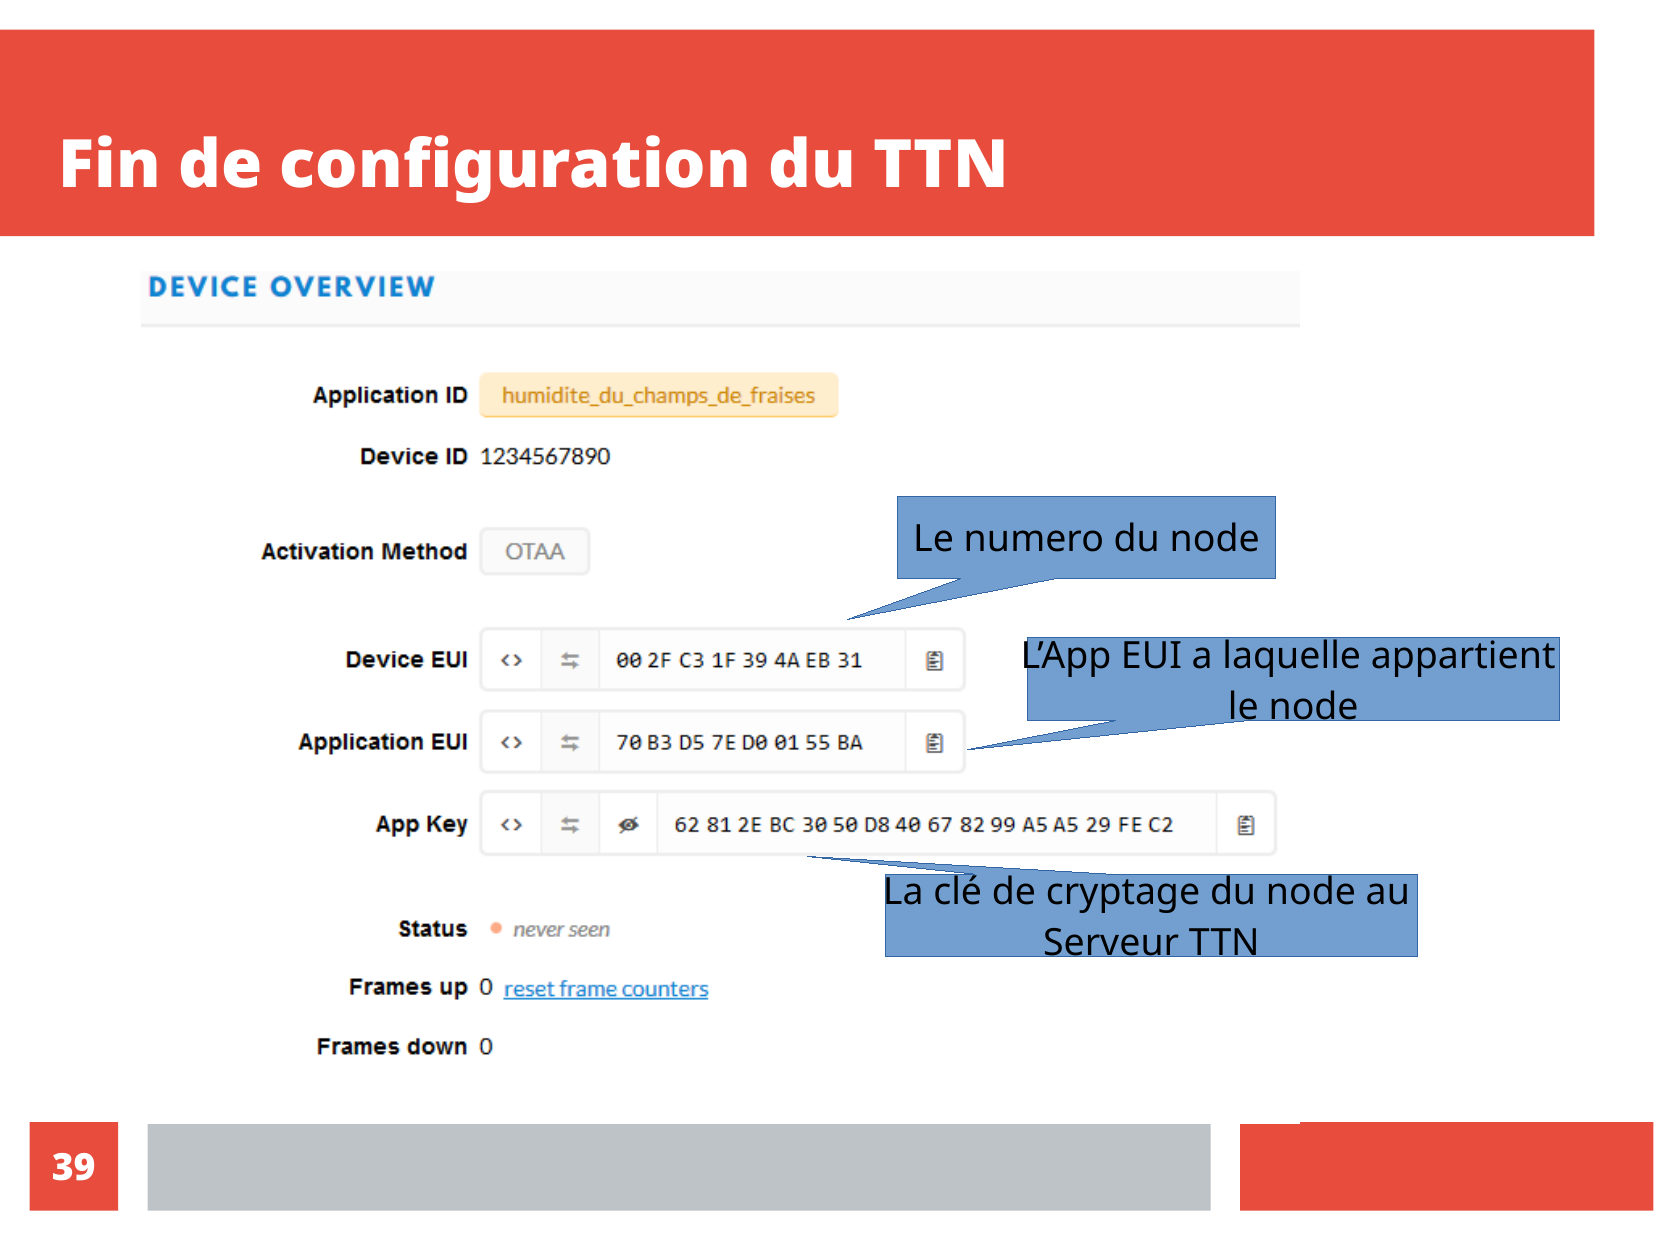

# Fin de configuration du TTN
Le numero du node
L’App EUI a laquelle appartient
le node
La clé de cryptage du node au
Serveur TTN
39